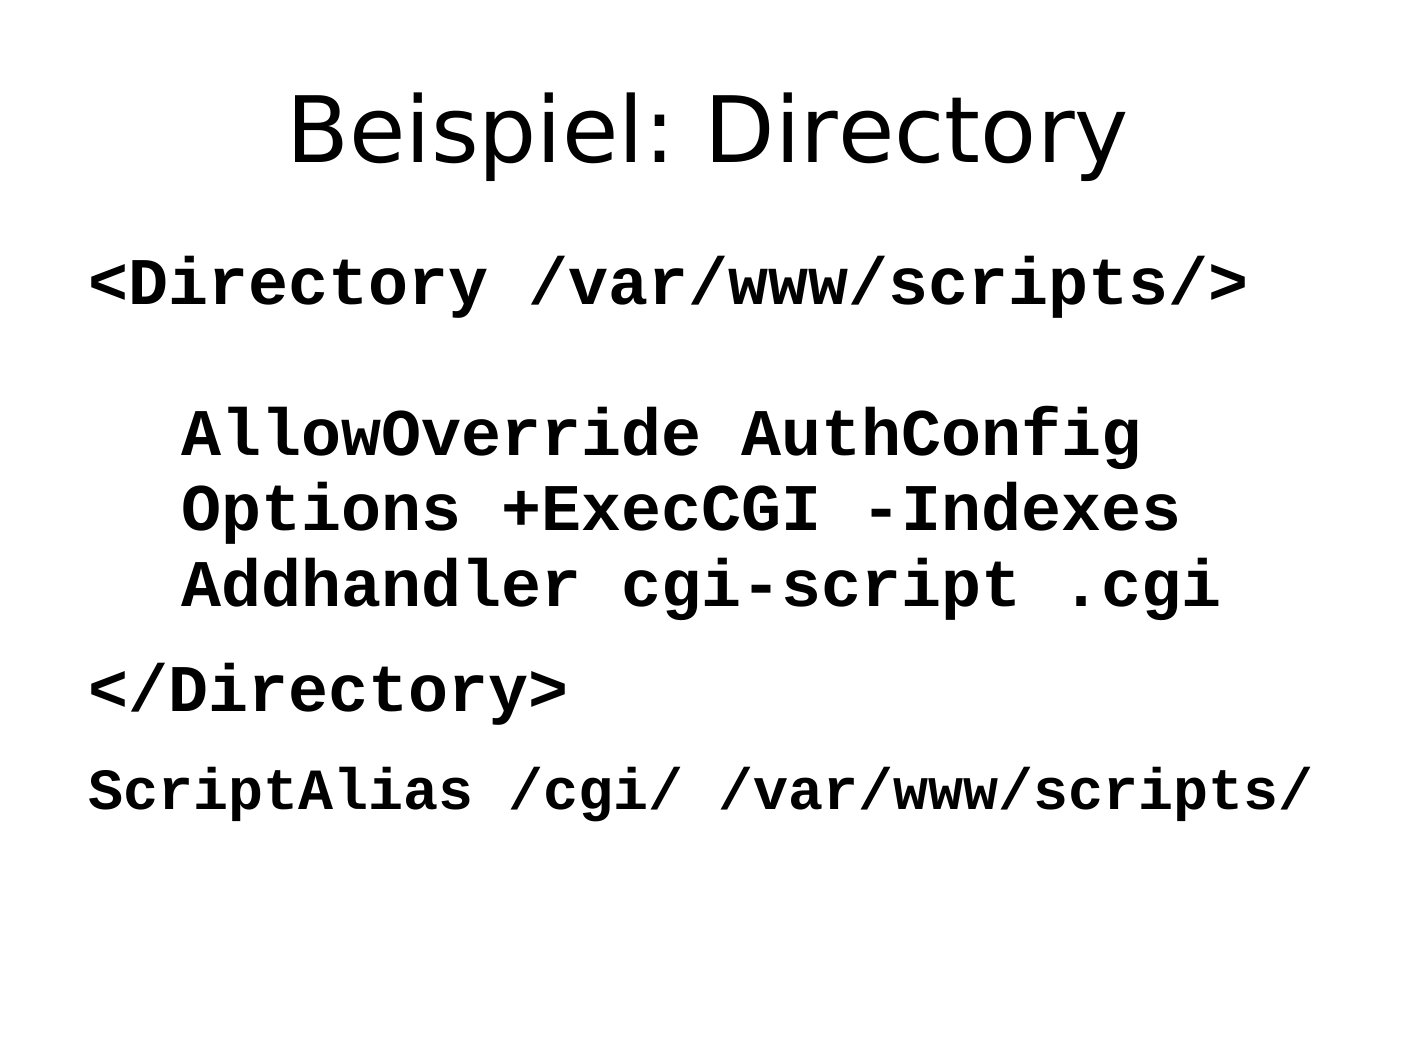

# Beispiel: Directory
<Directory /var/www/scripts/>
 AllowOverride AuthConfig
 Options +ExecCGI -Indexes
 Addhandler cgi-script .cgi
</Directory>
ScriptAlias /cgi/ /var/www/scripts/